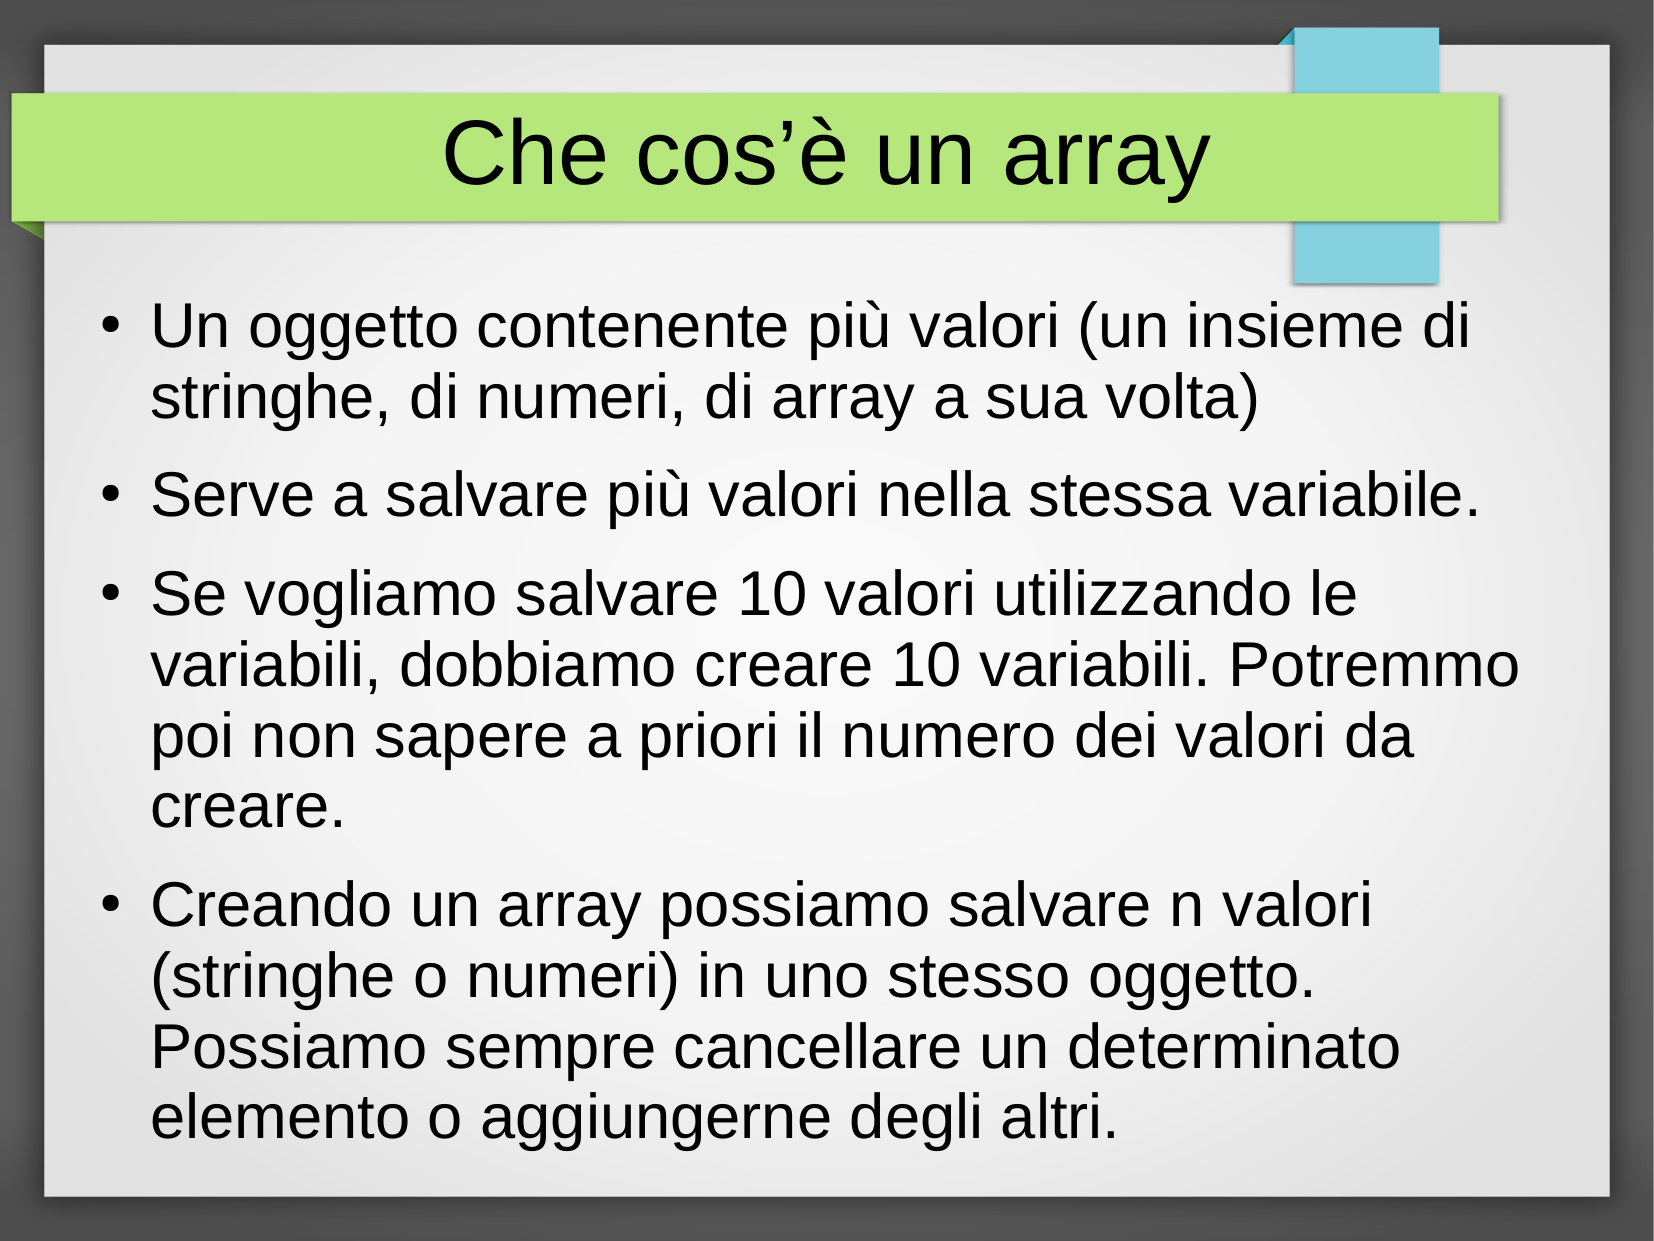

# Che cos’è un array
Un oggetto contenente più valori (un insieme di stringhe, di numeri, di array a sua volta)
Serve a salvare più valori nella stessa variabile.
Se vogliamo salvare 10 valori utilizzando le variabili, dobbiamo creare 10 variabili. Potremmo poi non sapere a priori il numero dei valori da creare.
Creando un array possiamo salvare n valori (stringhe o numeri) in uno stesso oggetto. Possiamo sempre cancellare un determinato elemento o aggiungerne degli altri.